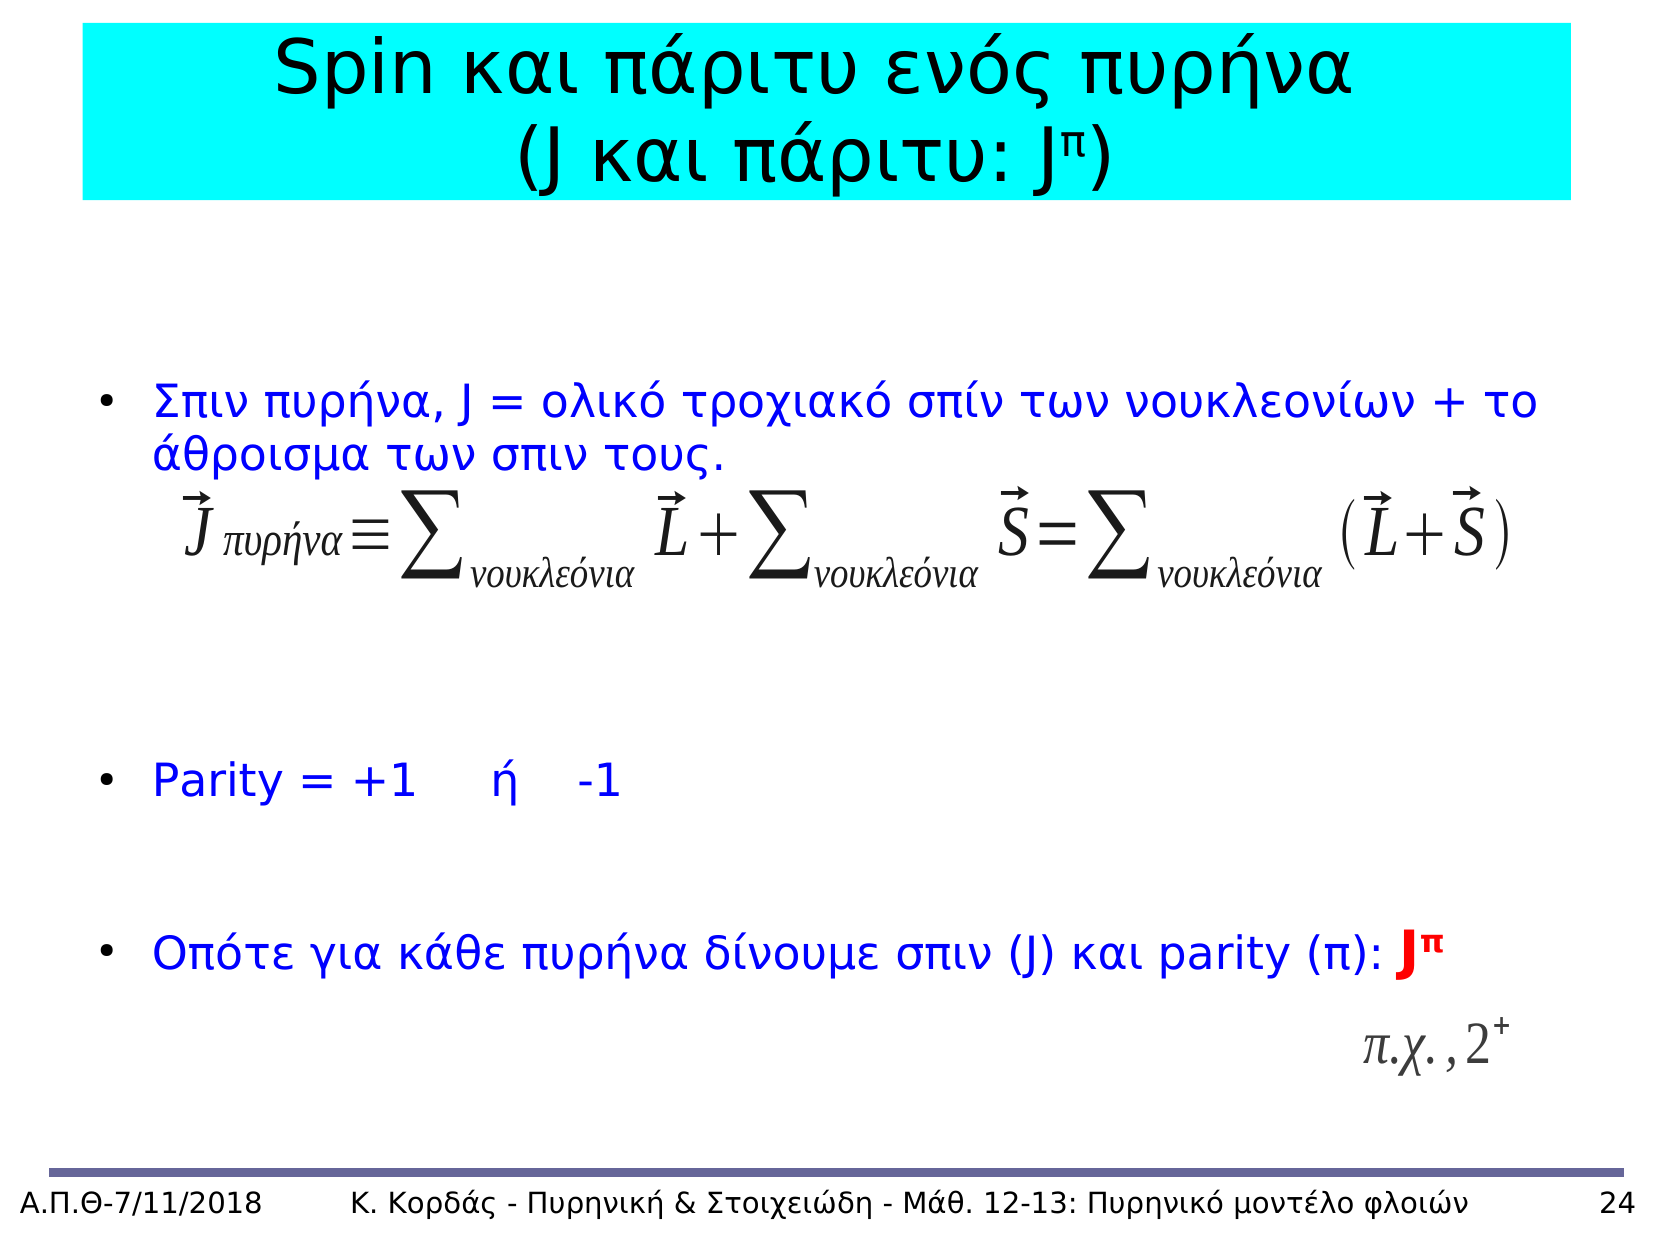

# Spin και πάριτυ ενός πυρήνα (J και πάριτυ: Jπ)
Σπιν πυρήνα, J = ολικό τροχιακό σπίν των νουκλεονίων + το άθροισμα των σπιν τους.
Parity = +1 ή -1
Οπότε για κάθε πυρήνα δίνουμε σπιν (J) και parity (π): Jπ
Α.Π.Θ-7/11/2018
Κ. Κορδάς - Πυρηνική & Στοιχειώδη - Μάθ. 12-13: Πυρηνικό μοντέλο φλοιών
24